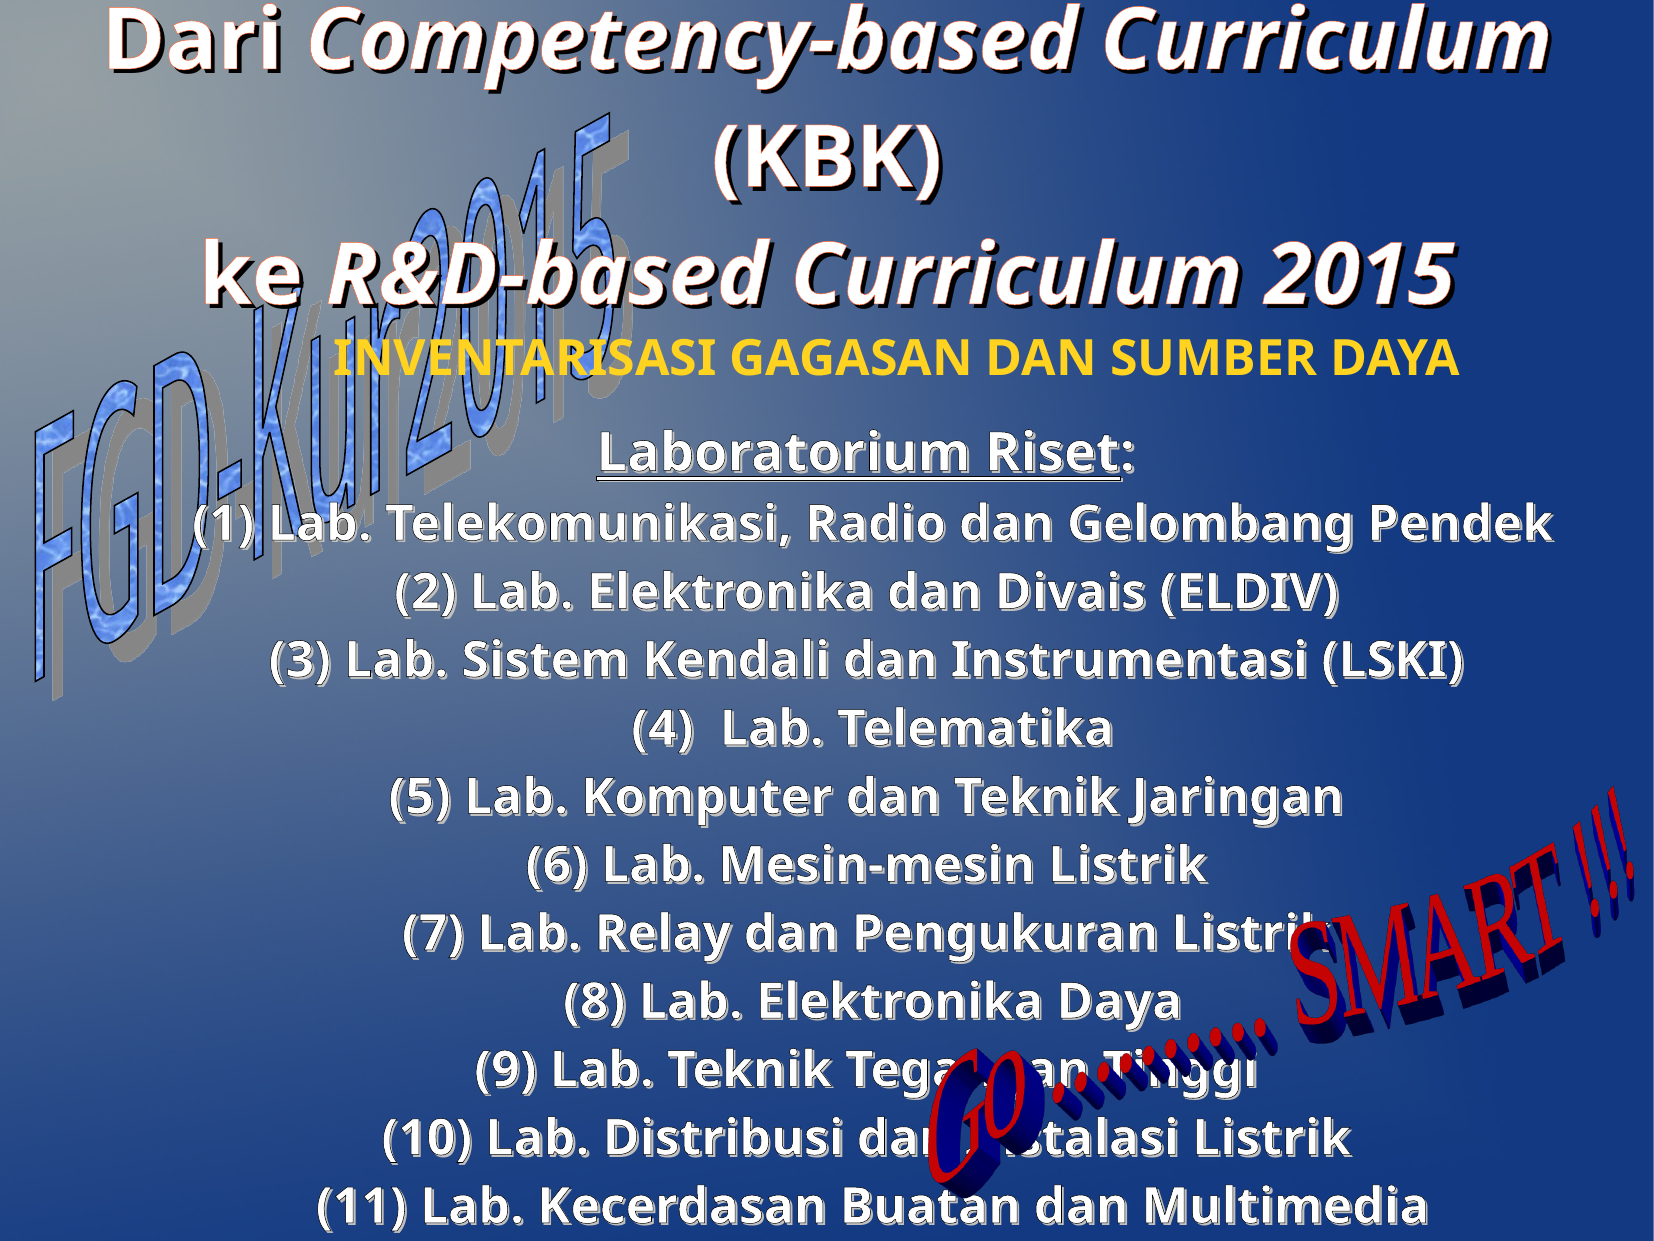

# Dari Competency-based Curriculum (KBK) ke R&D-based Curriculum 2015
FGD-Kur2015
INVENTARISASI GAGASAN DAN SUMBER DAYA
Laboratorium Riset:
(1) Lab. Telekomunikasi, Radio dan Gelombang Pendek
(2) Lab. Elektronika dan Divais (ELDIV)
(3) Lab. Sistem Kendali dan Instrumentasi (LSKI)
(4) Lab. Telematika
(5) Lab. Komputer dan Teknik Jaringan
(6) Lab. Mesin-mesin Listrik
(7) Lab. Relay dan Pengukuran Listrik
(8) Lab. Elektronika Daya
(9) Lab. Teknik Tegangan Tinggi
(10) Lab. Distribusi dan Instalasi Listrik
(11) Lab. Kecerdasan Buatan dan Multimedia
Go .......... SMART !!!